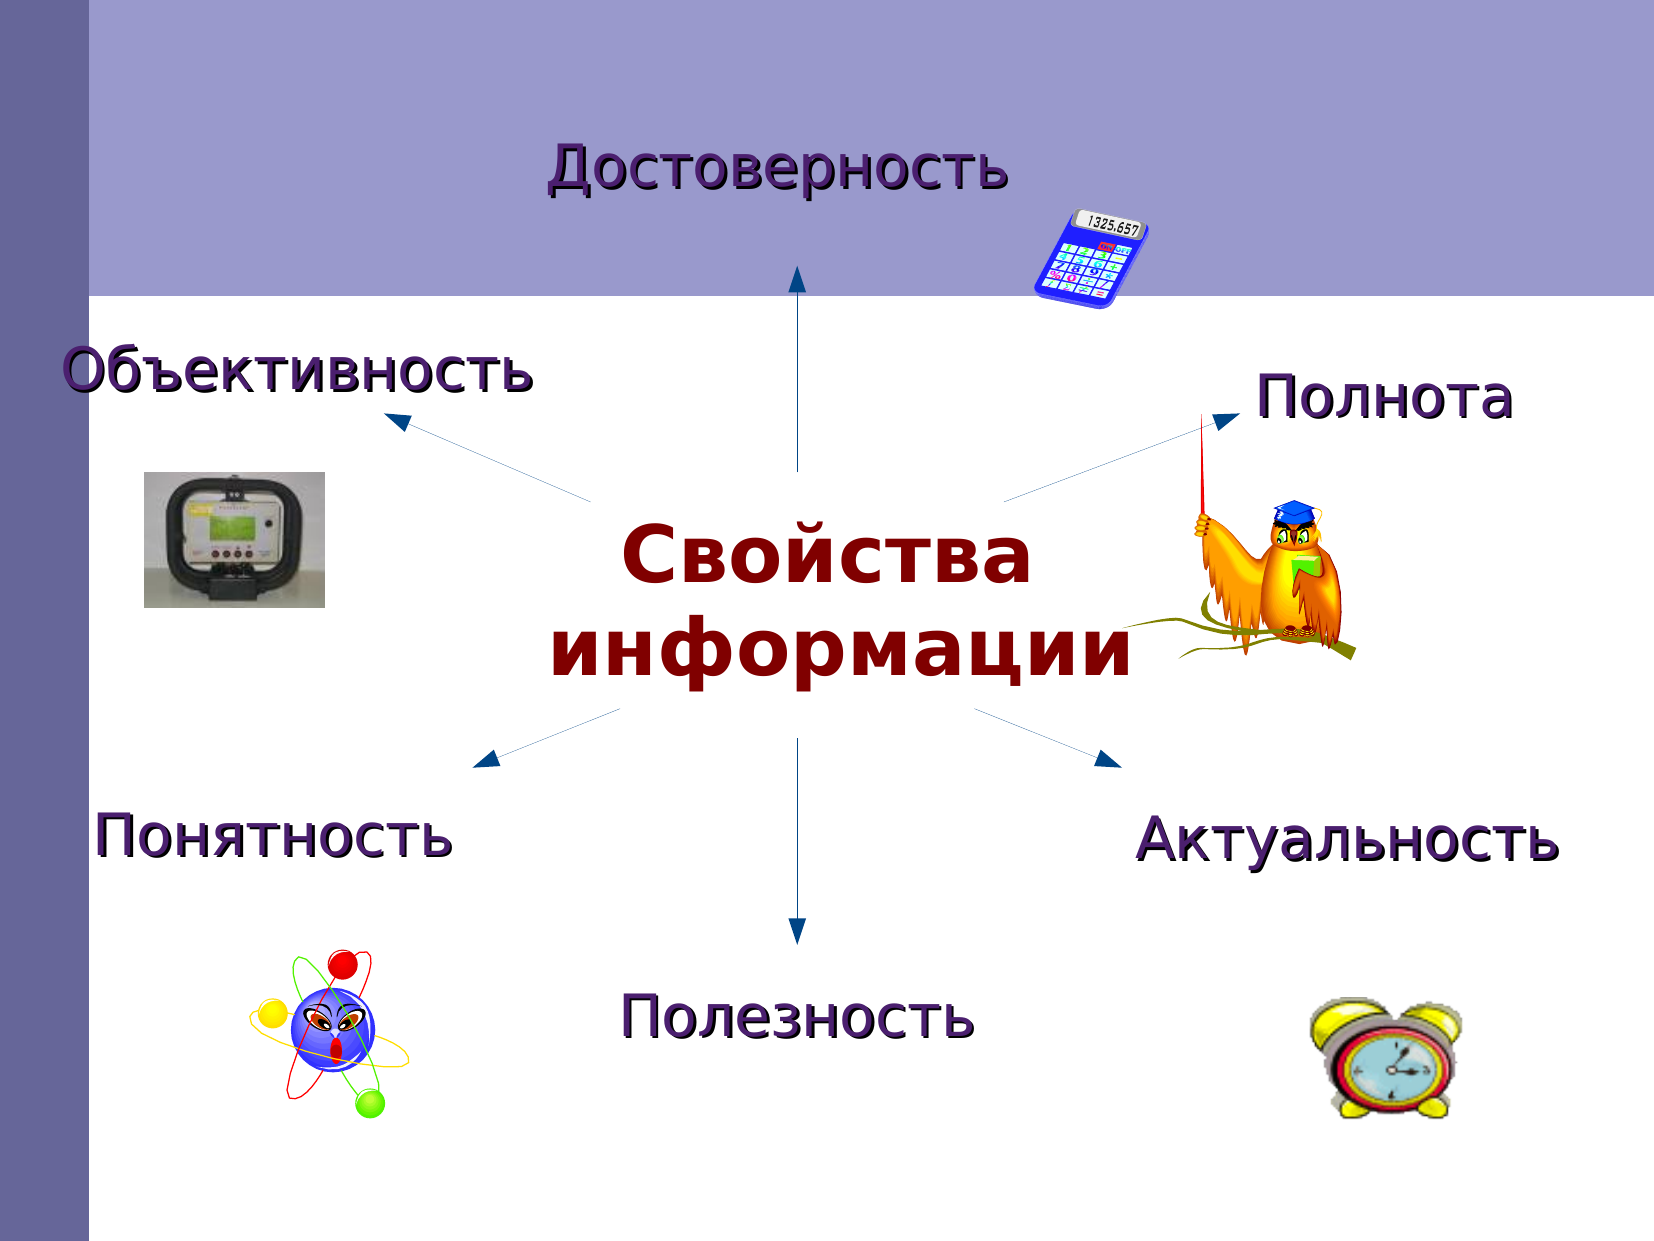

Достоверность
Объективность
Полнота
Свойства
информации
Понятность
Актуальность
Полезность